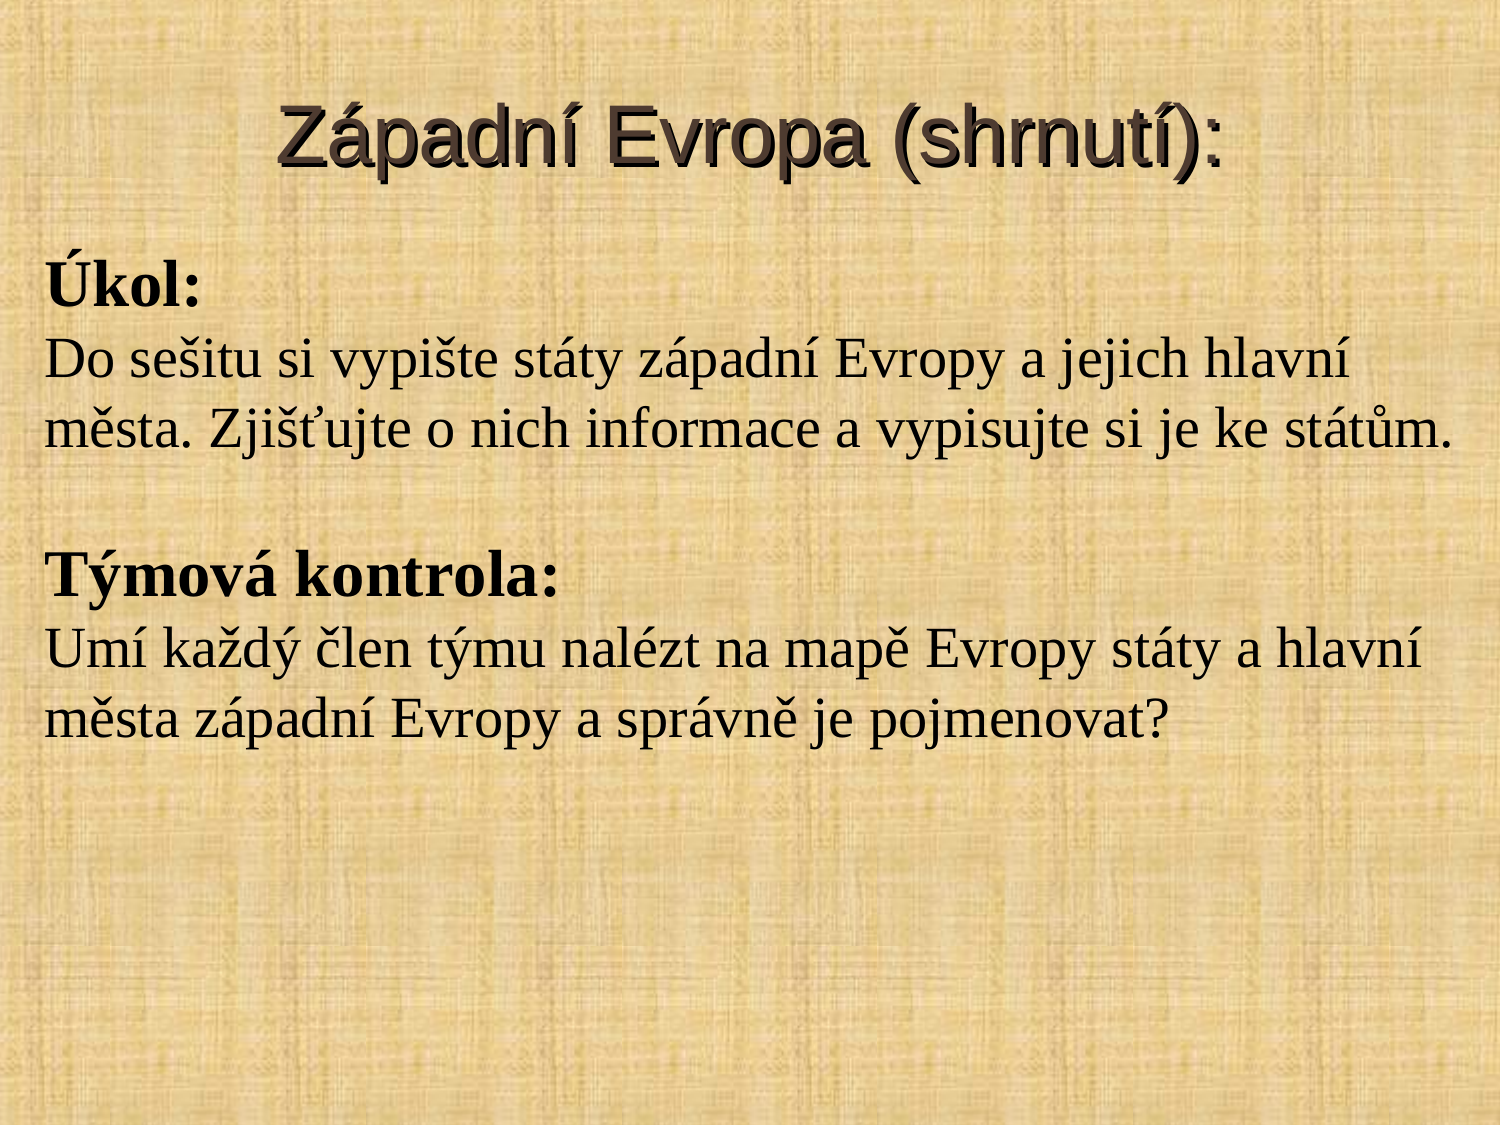

Západní Evropa (shrnutí):
Úkol:
Do sešitu si vypište státy západní Evropy a jejich hlavní města. Zjišťujte o nich informace a vypisujte si je ke státům.
Týmová kontrola:
Umí každý člen týmu nalézt na mapě Evropy státy a hlavní města západní Evropy a správně je pojmenovat?